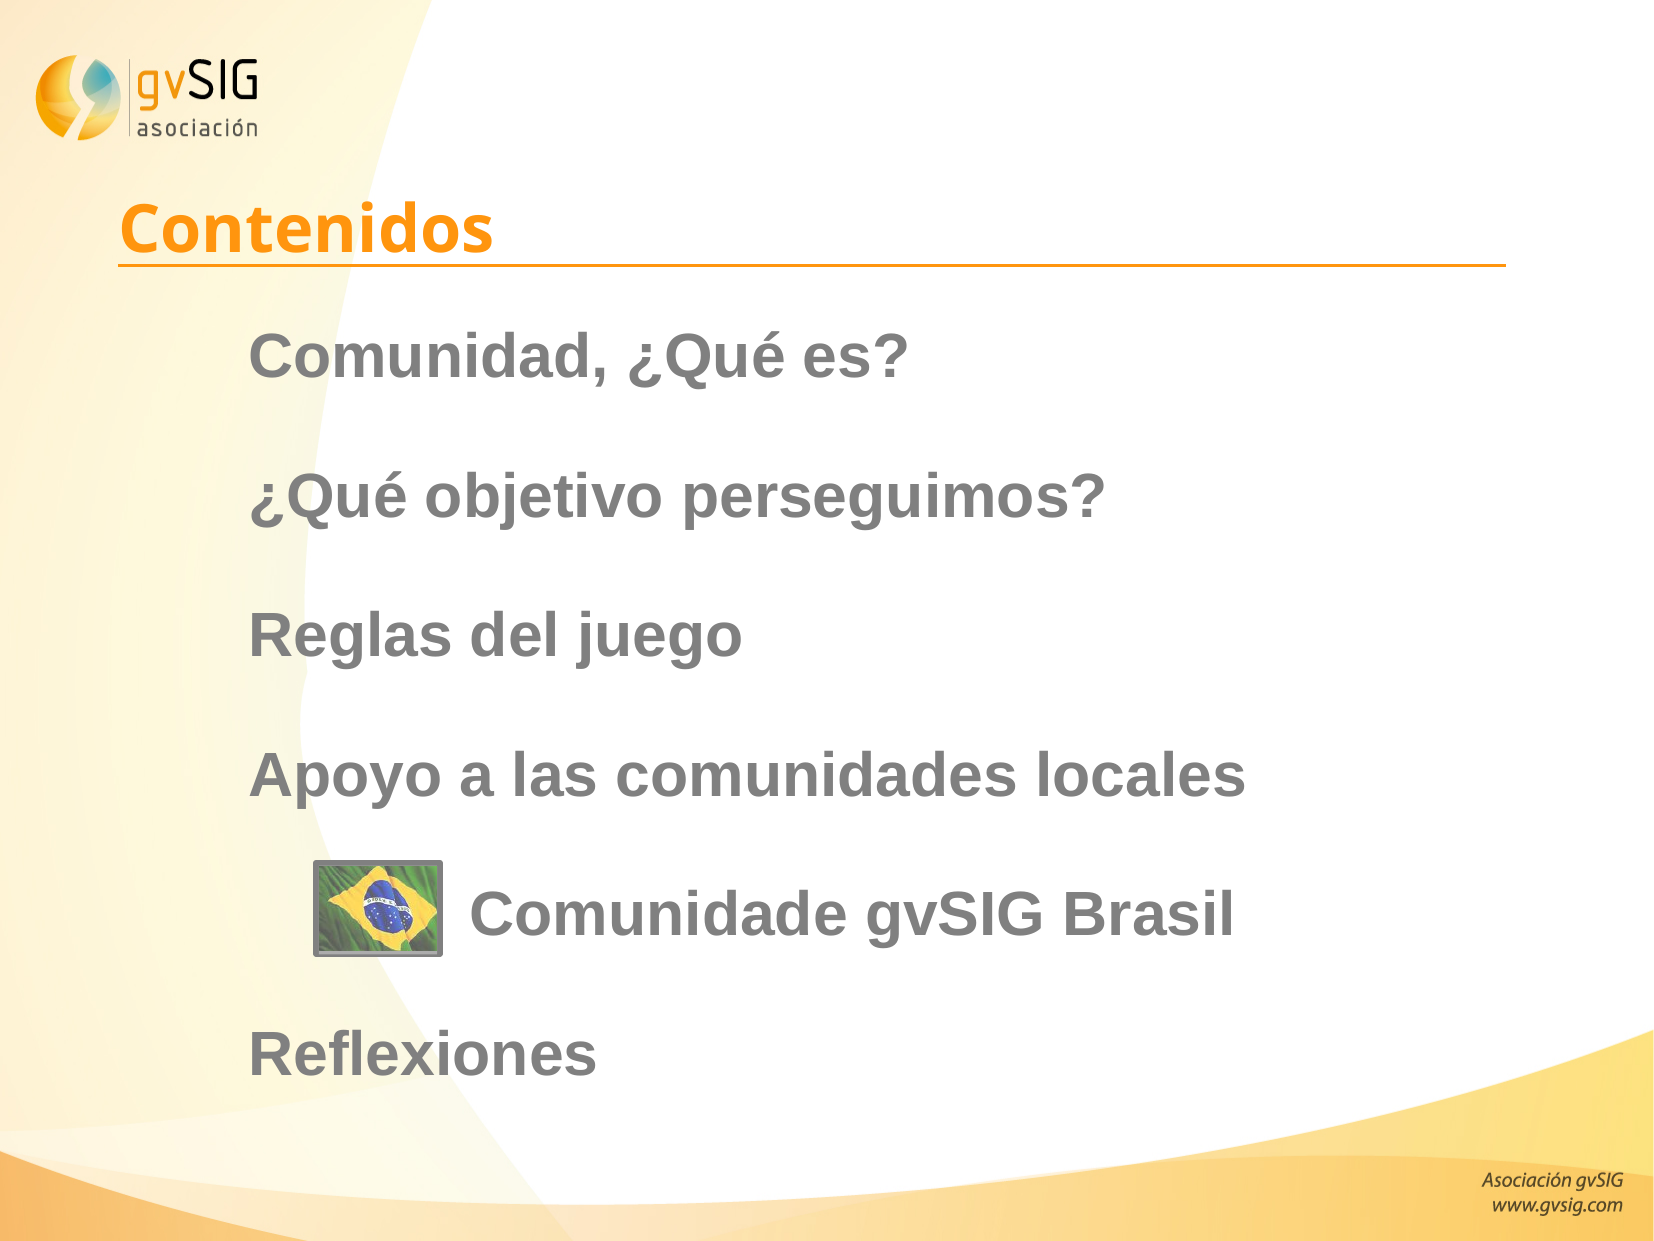

# Contenidos
Comunidad, ¿Qué es?
¿Qué objetivo perseguimos?
Reglas del juego
Apoyo a las comunidades locales
			Comunidade gvSIG Brasil
Reflexiones